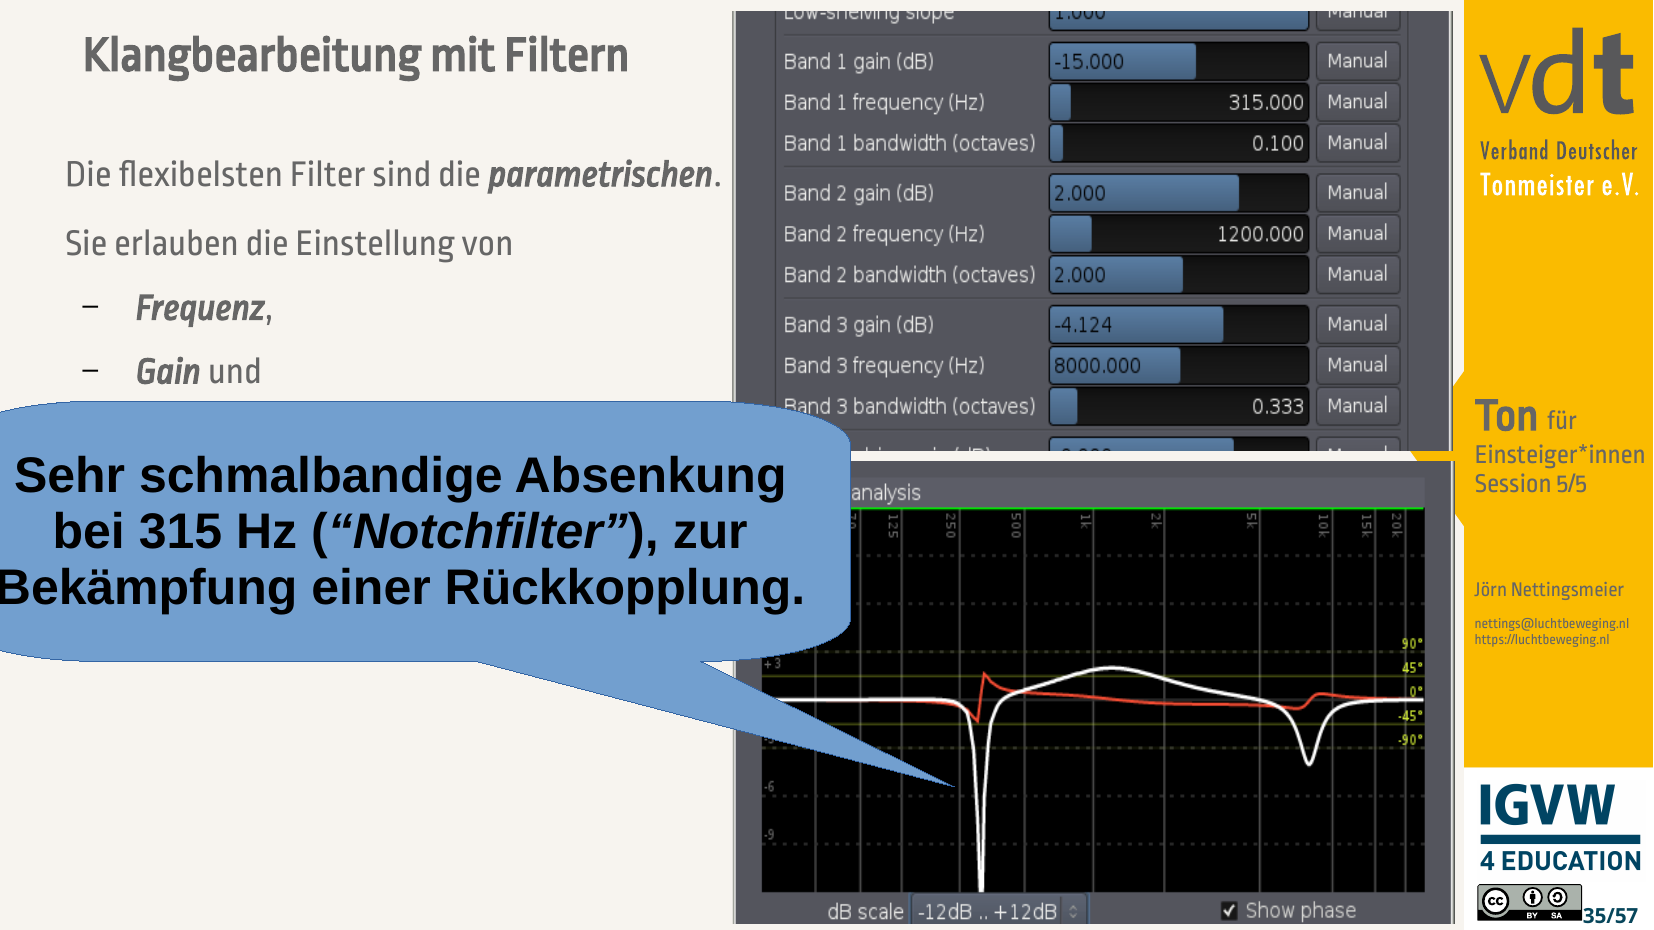

# Klangbearbeitung mit Filtern
Die flexibelsten Filter sind die parametrischen.
Sie erlauben die Einstellung von
Frequenz,
Gain und
Bandbreite.
Sehr schmalbandige Absenkung
bei 315 Hz (“Notchfilter”), zur
Bekämpfung einer Rückkopplung.